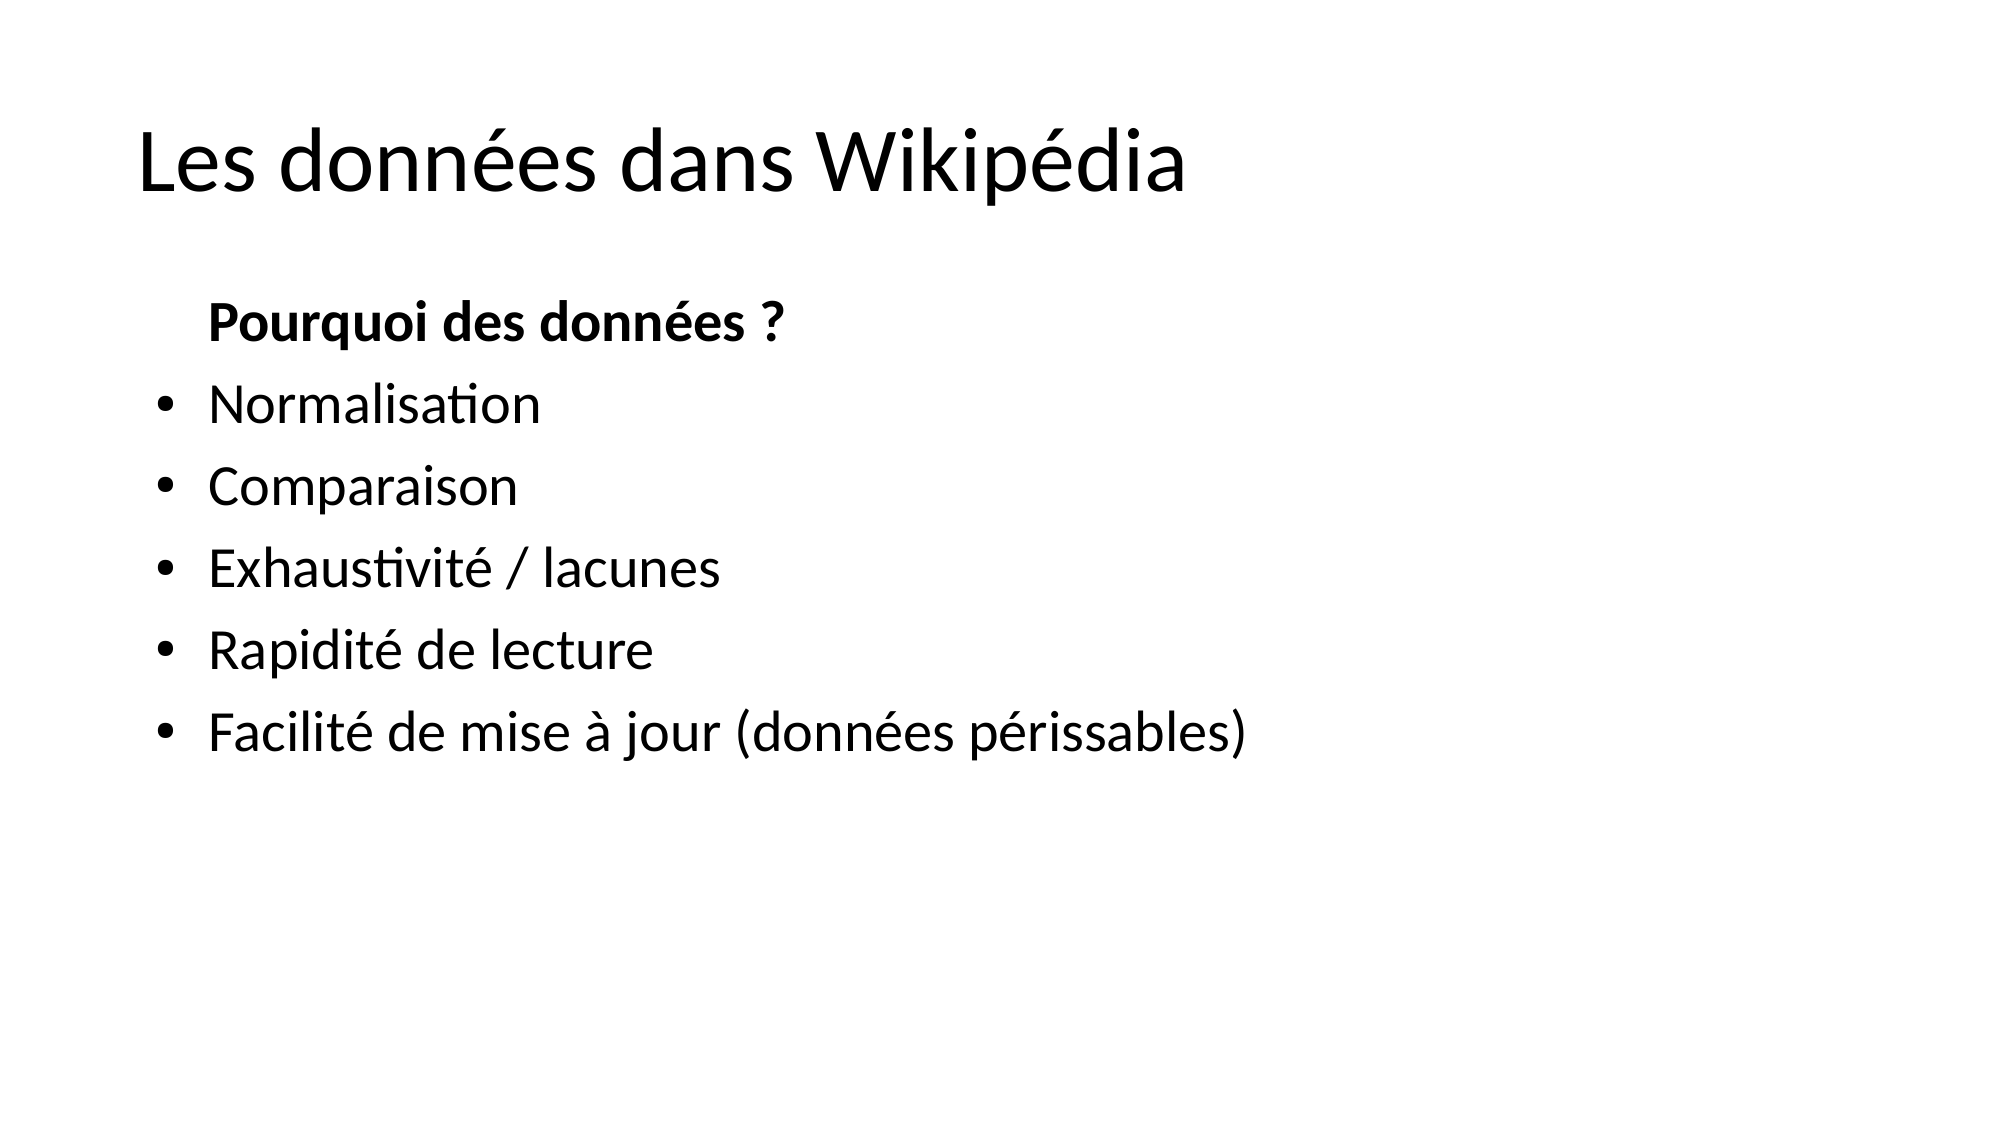

# Les données dans Wikipédia
Pourquoi des données ?
Normalisation
Comparaison
Exhaustivité / lacunes
Rapidité de lecture
Facilité de mise à jour (données périssables)